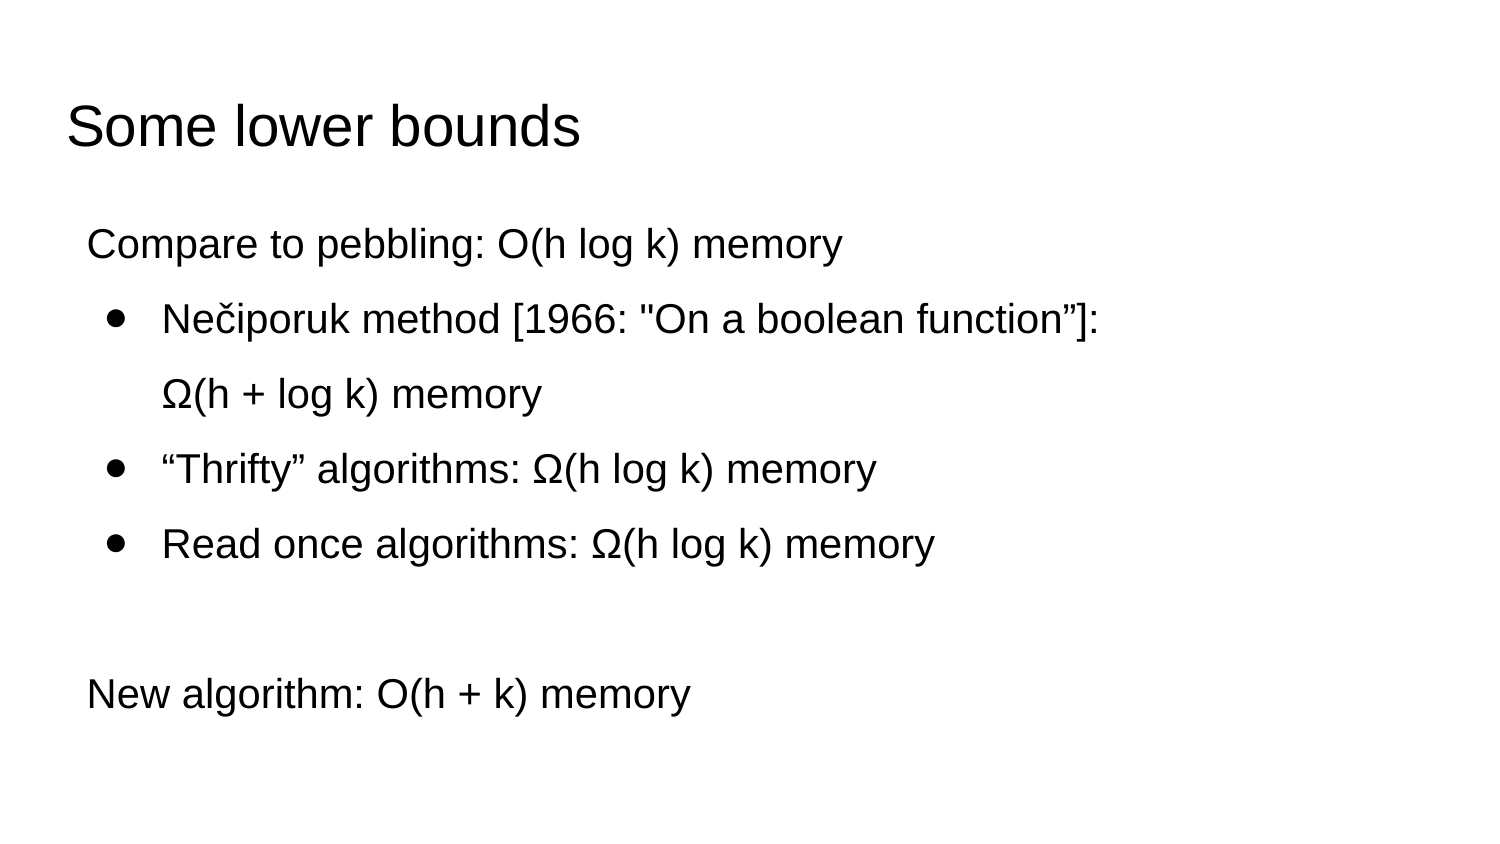

# Some lower bounds
Compare to pebbling: O(h log k) memory
Nečiporuk method [1966: "On a boolean function”]:
Ω(h + log k) memory
“Thrifty” algorithms: Ω(h log k) memory
Read once algorithms: Ω(h log k) memory
New algorithm: O(h + k) memory